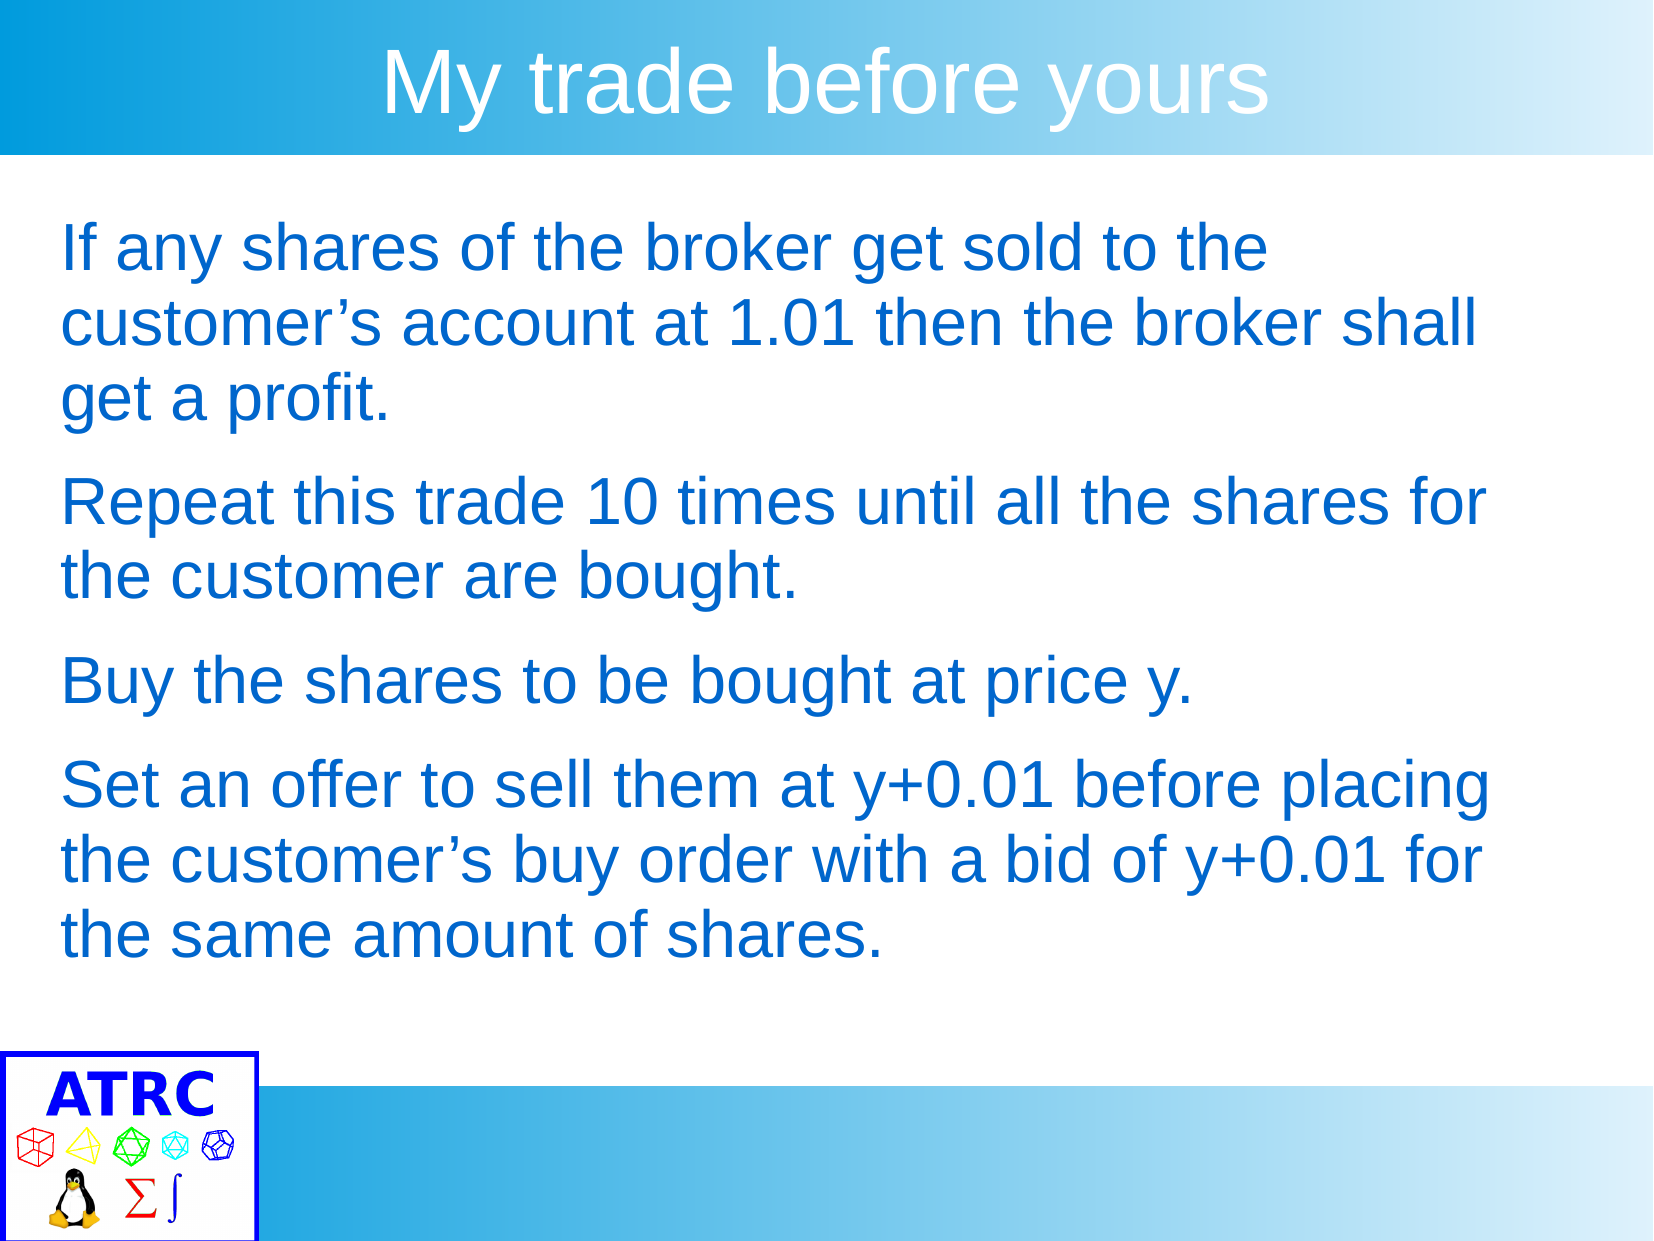

# My trade before yours
If any shares of the broker get sold to the customer’s account at 1.01 then the broker shall get a profit.
Repeat this trade 10 times until all the shares for the customer are bought.
Buy the shares to be bought at price y.
Set an offer to sell them at y+0.01 before placing the customer’s buy order with a bid of y+0.01 for the same amount of shares.